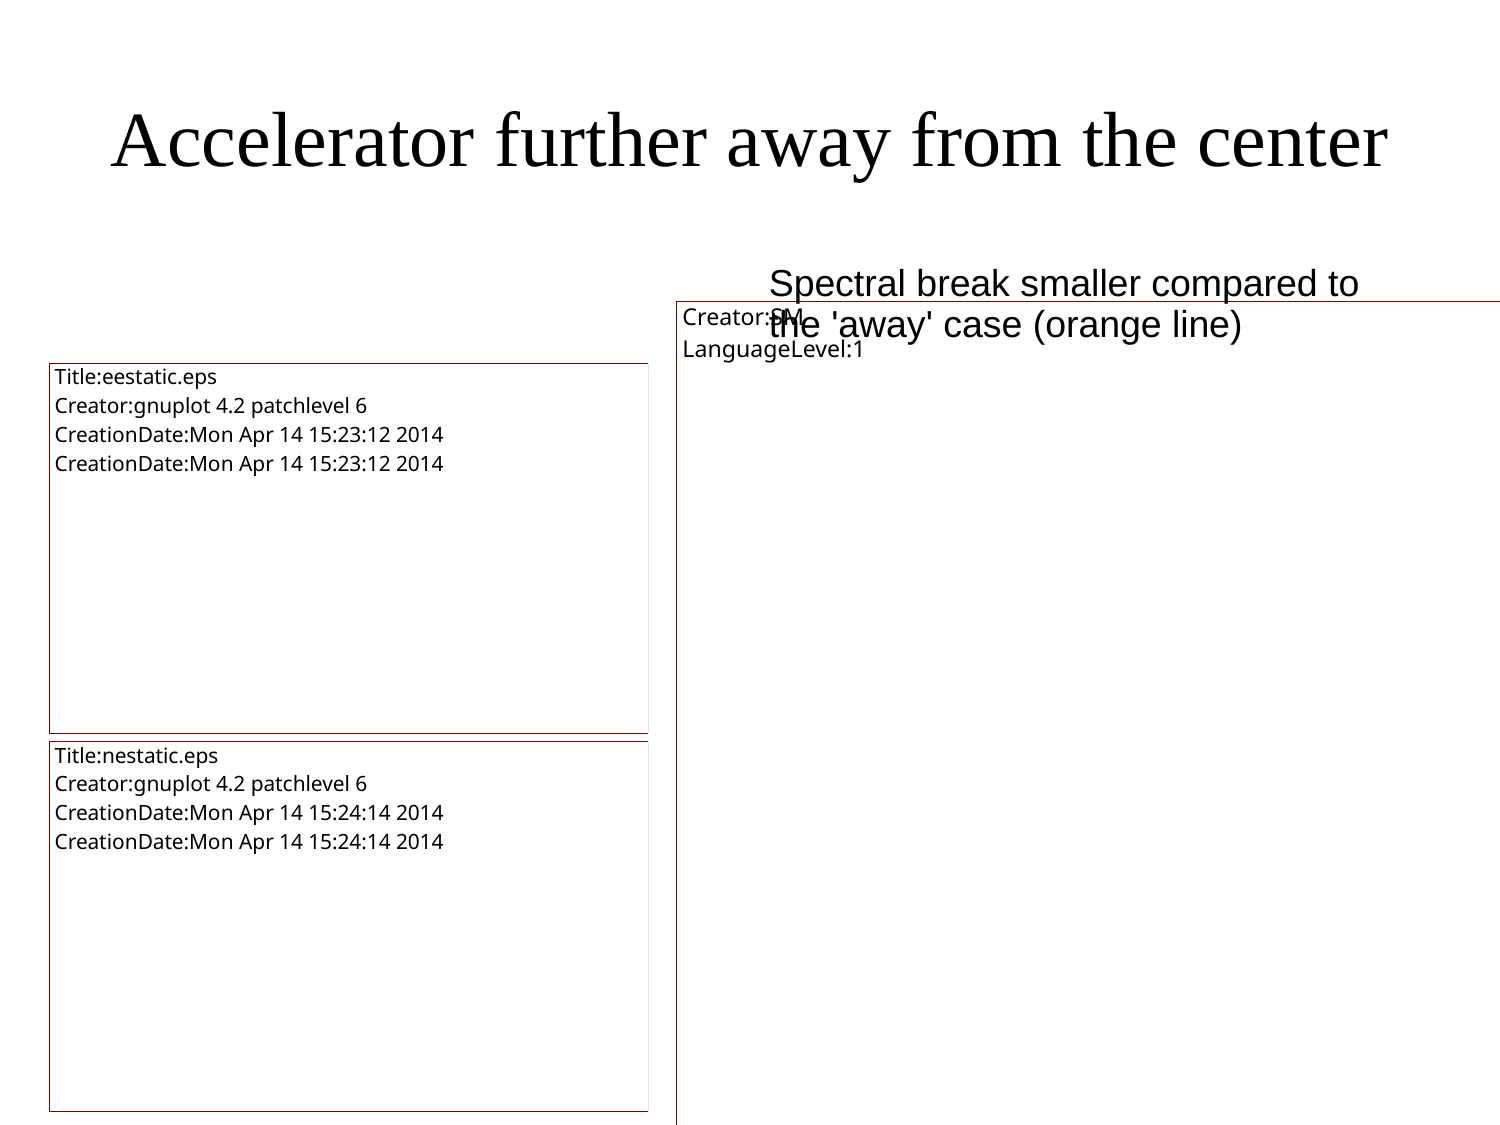

# Accelerator further away from the center
Spectral break smaller compared to
the 'away' case (orange line)